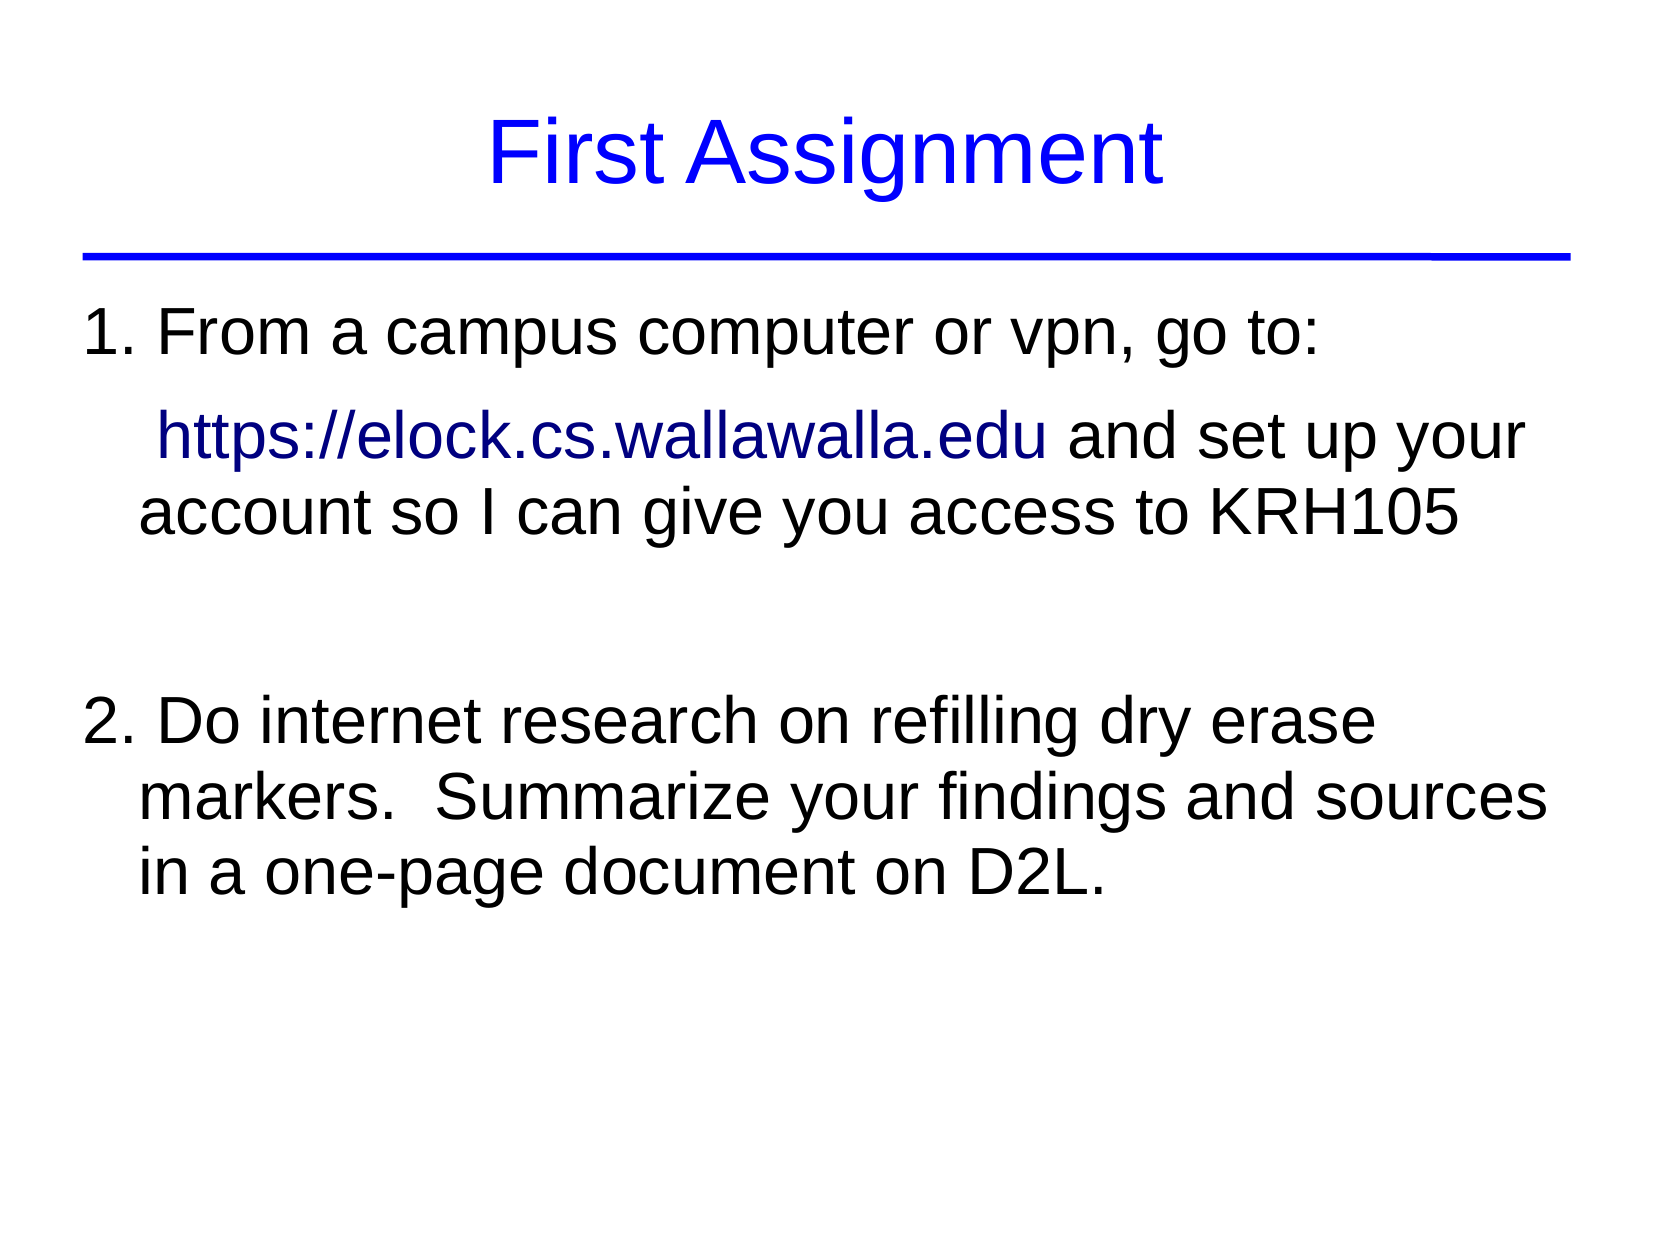

# First Assignment
1. From a campus computer or vpn, go to:
 https://elock.cs.wallawalla.edu and set up your account so I can give you access to KRH105
2. Do internet research on refilling dry erase markers. Summarize your findings and sources in a one-page document on D2L.